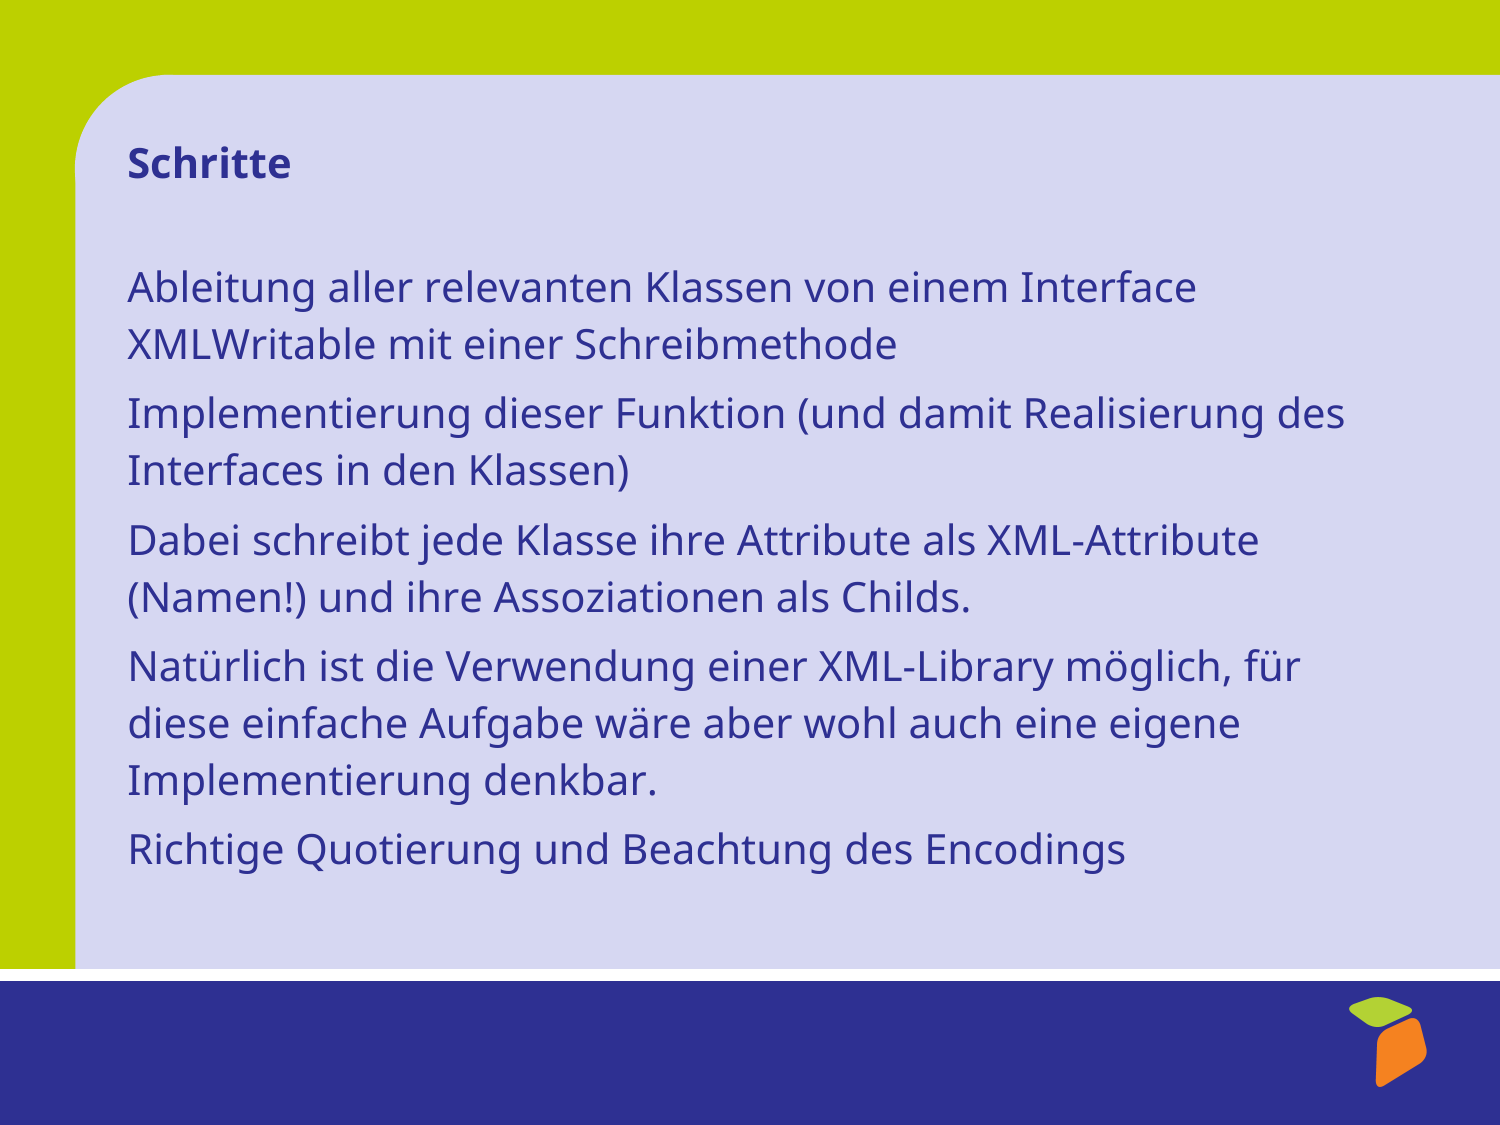

# Schritte
Ableitung aller relevanten Klassen von einem Interface XMLWritable mit einer Schreibmethode
Implementierung dieser Funktion (und damit Realisierung des Interfaces in den Klassen)
Dabei schreibt jede Klasse ihre Attribute als XML-Attribute (Namen!) und ihre Assoziationen als Childs.
Natürlich ist die Verwendung einer XML-Library möglich, für diese einfache Aufgabe wäre aber wohl auch eine eigene Implementierung denkbar.
Richtige Quotierung und Beachtung des Encodings